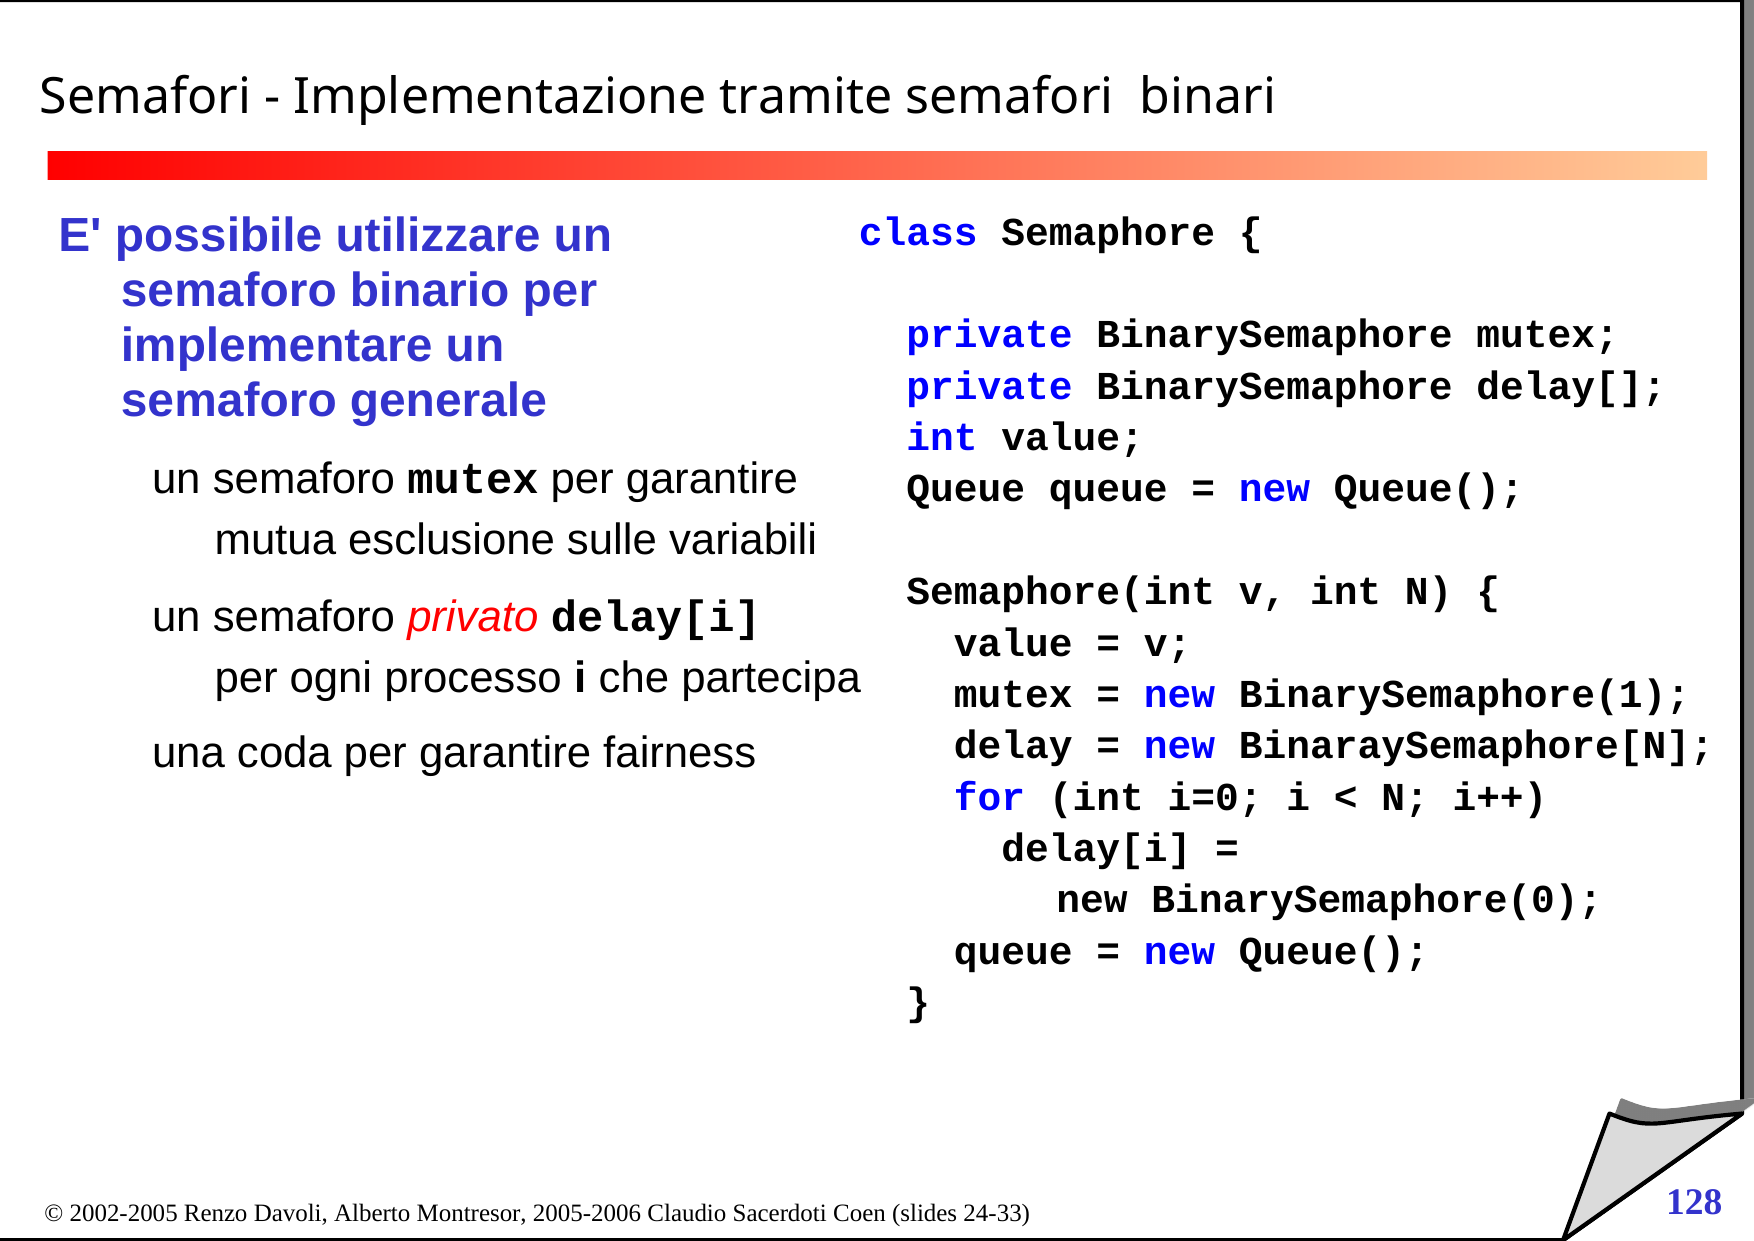

# Semafori - Implementazione tramite semafori binari
class Semaphore {
 private BinarySemaphore mutex;
 private BinarySemaphore delay[];
 int value;
 Queue queue = new Queue();
 Semaphore(int v, int N) {
 value = v;
 mutex = new BinarySemaphore(1);
 delay = new BinaraySemaphore[N];
 for (int i=0; i < N; i++)
 delay[i] =
	 new BinarySemaphore(0);
 queue = new Queue();
 }
E' possibile utilizzare un
semaforo binario per
implementare un
semaforo generale
un semaforo mutex per garantire
mutua esclusione sulle variabili
un semaforo privato delay[i]
per ogni processo i che partecipa
una coda per garantire fairness